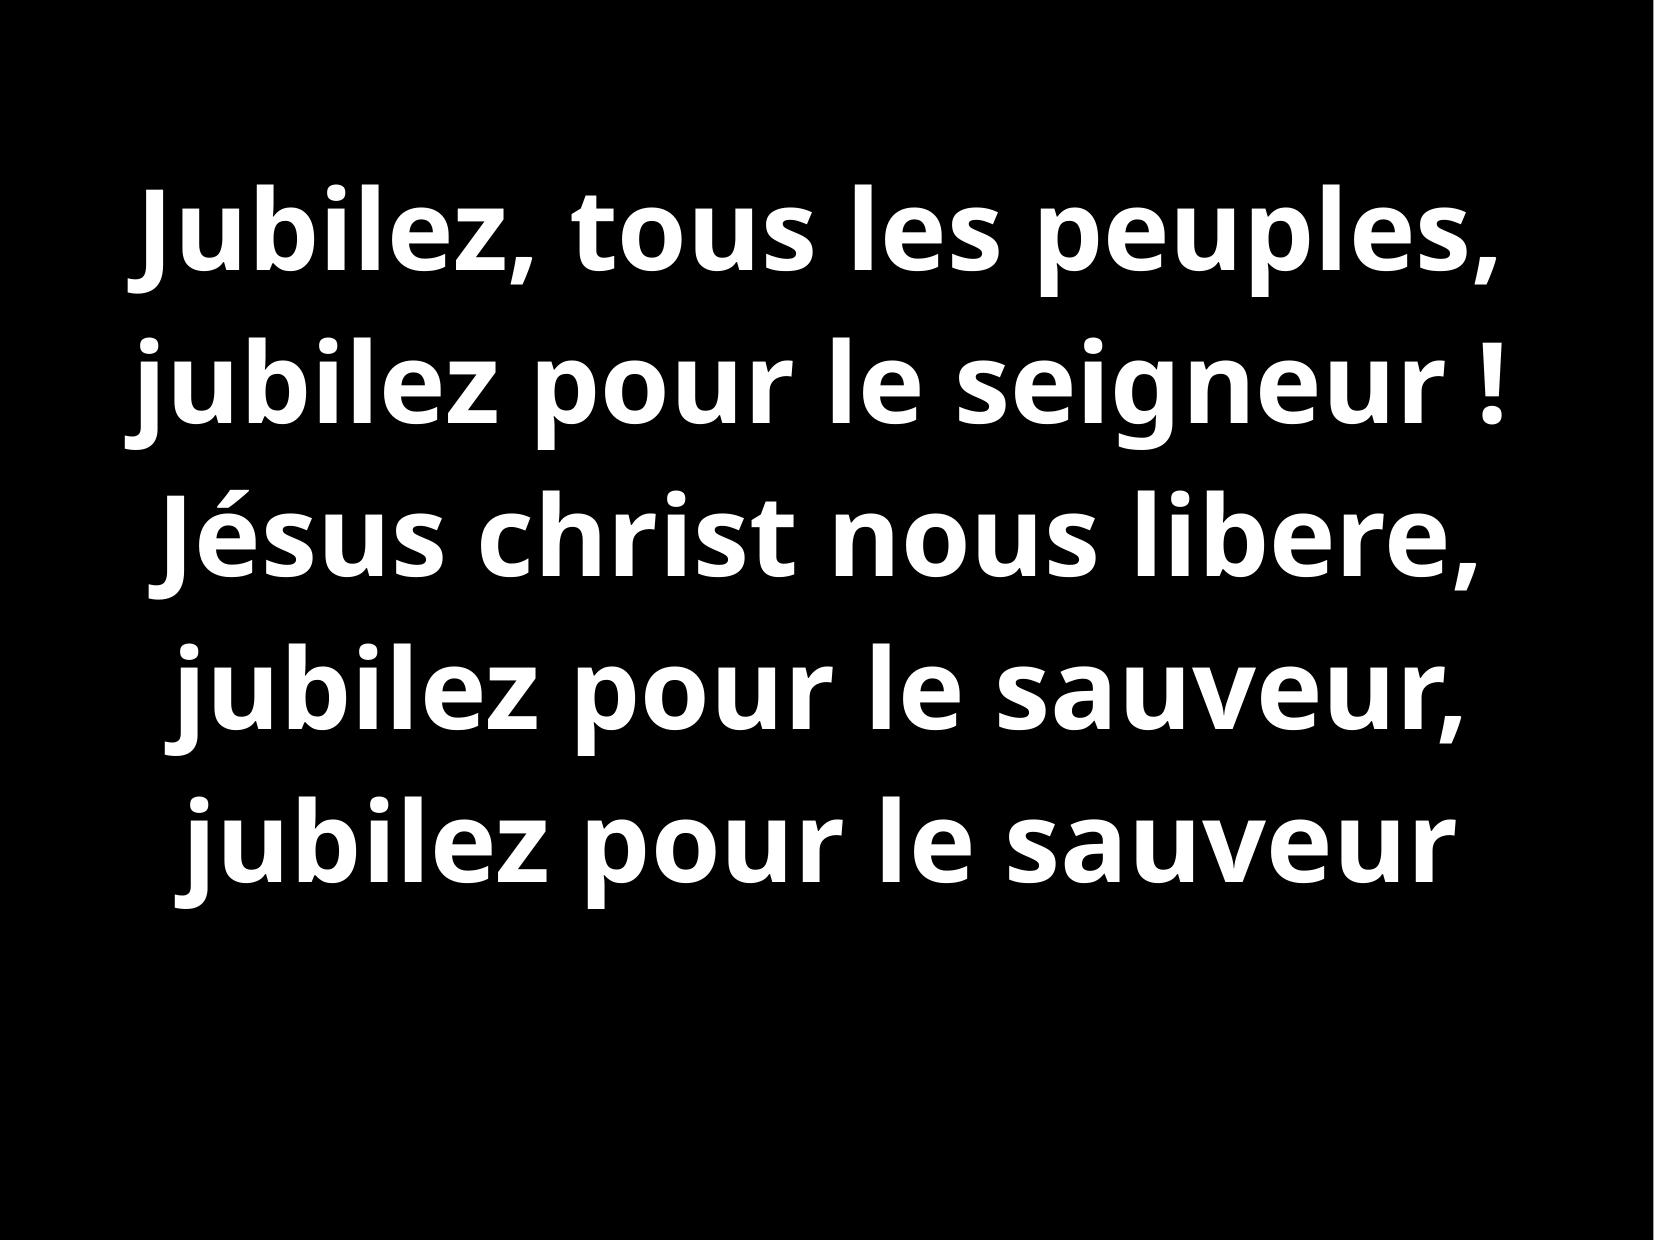

# Jubilez, tous les peuples, jubilez pour le seigneur ! Jésus christ nous libere, jubilez pour le sauveur, jubilez pour le sauveur